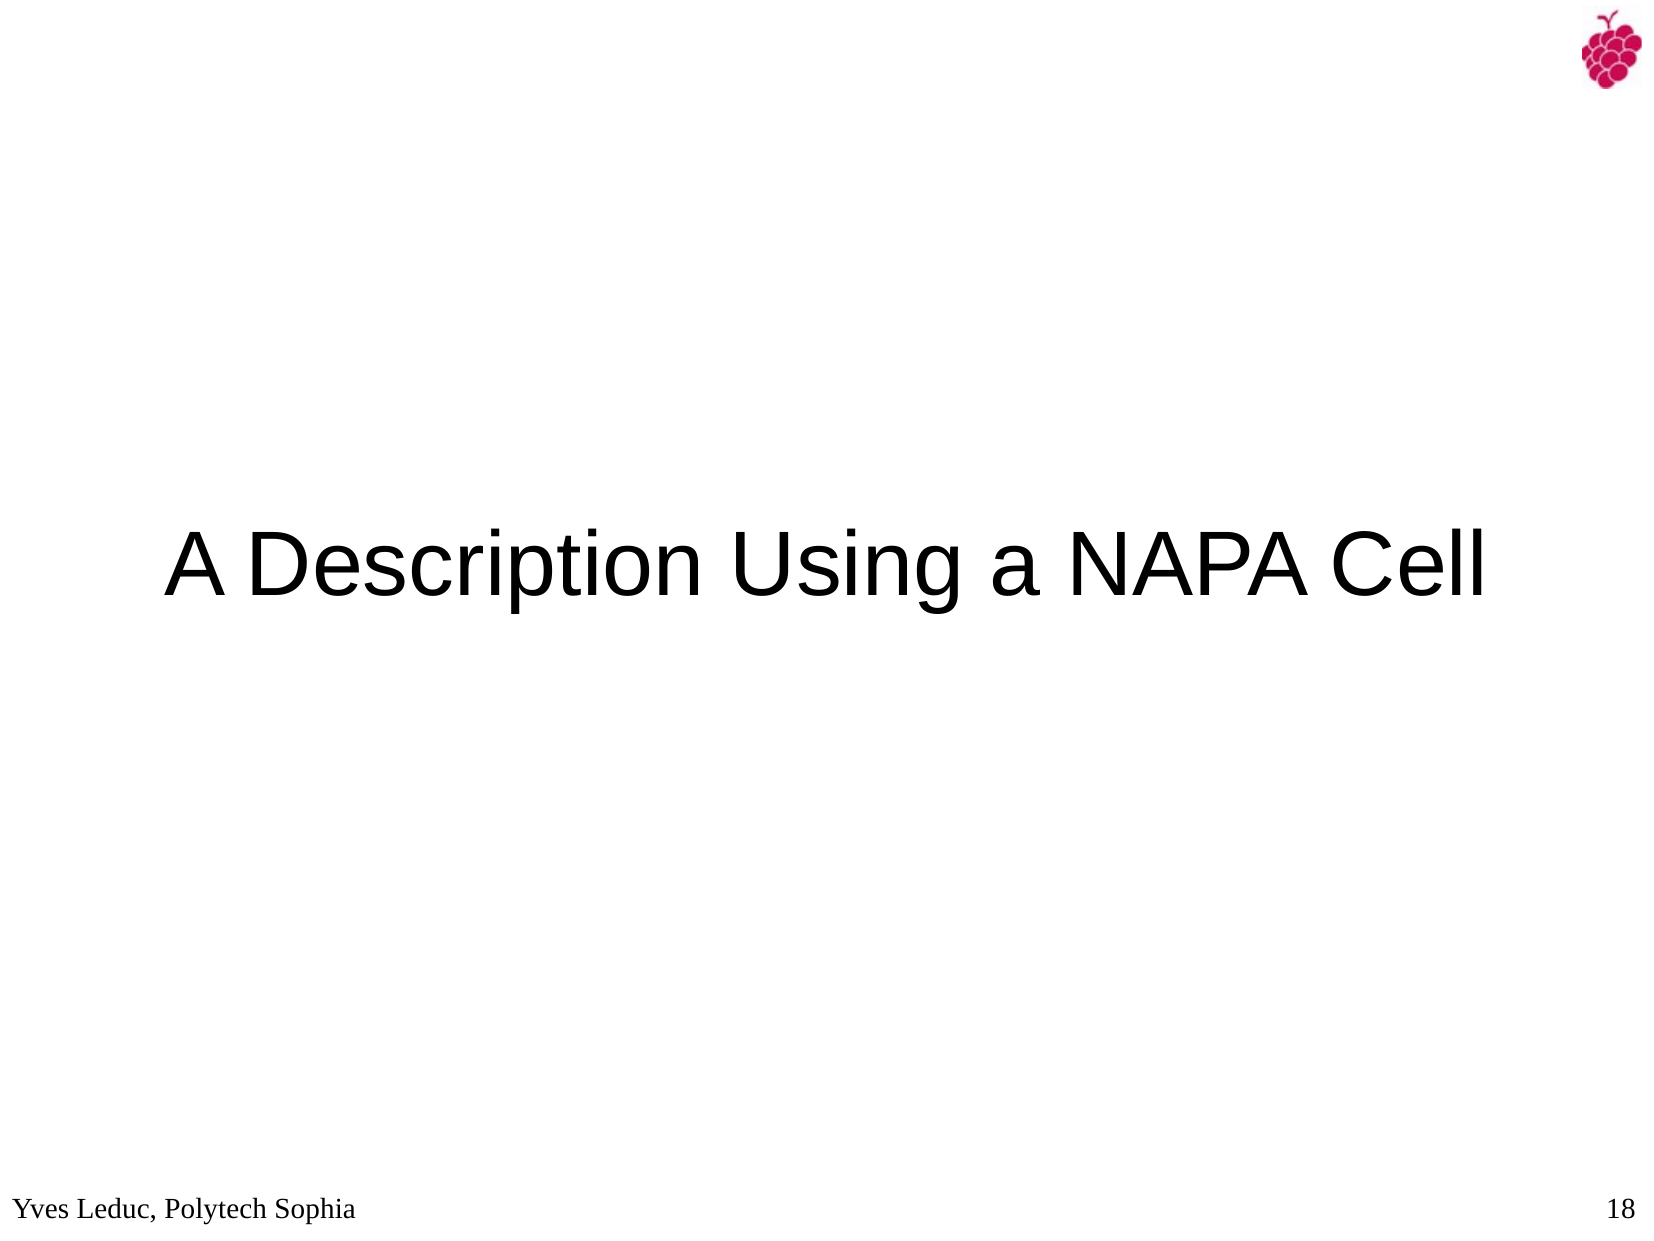

# A Description Using a NAPA Cell
Yves Leduc, Polytech Sophia
18